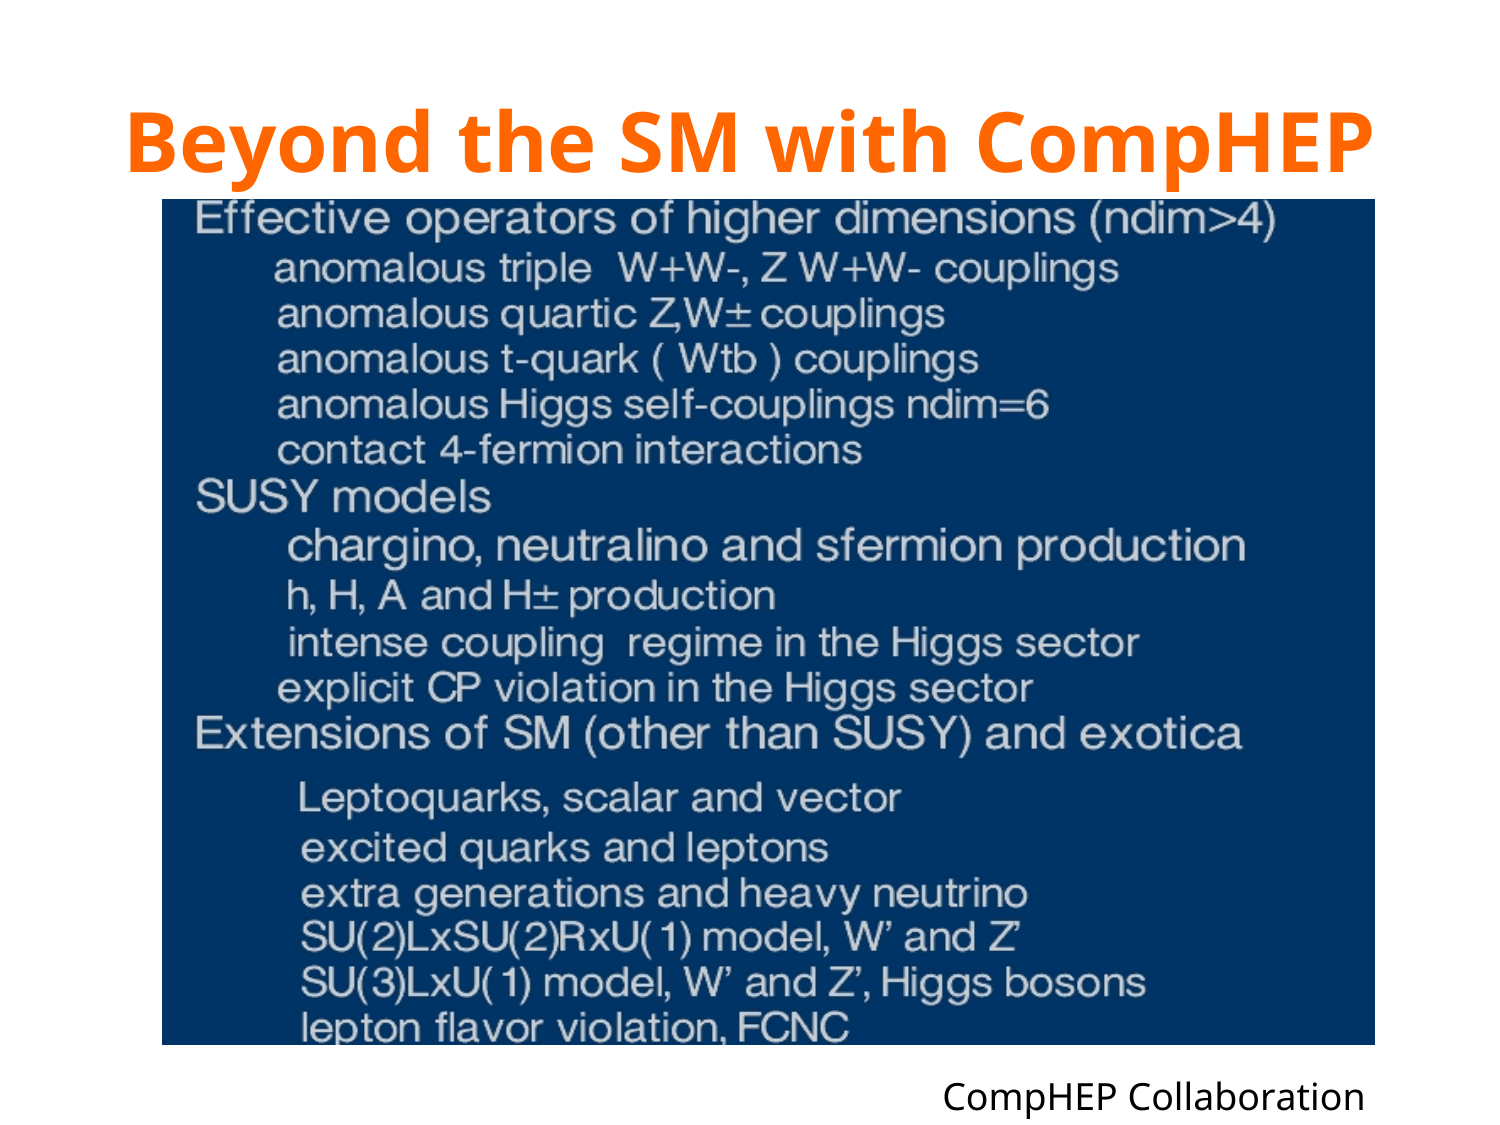

# Beyond the SM with CompHEP
CompHEP Collaboration